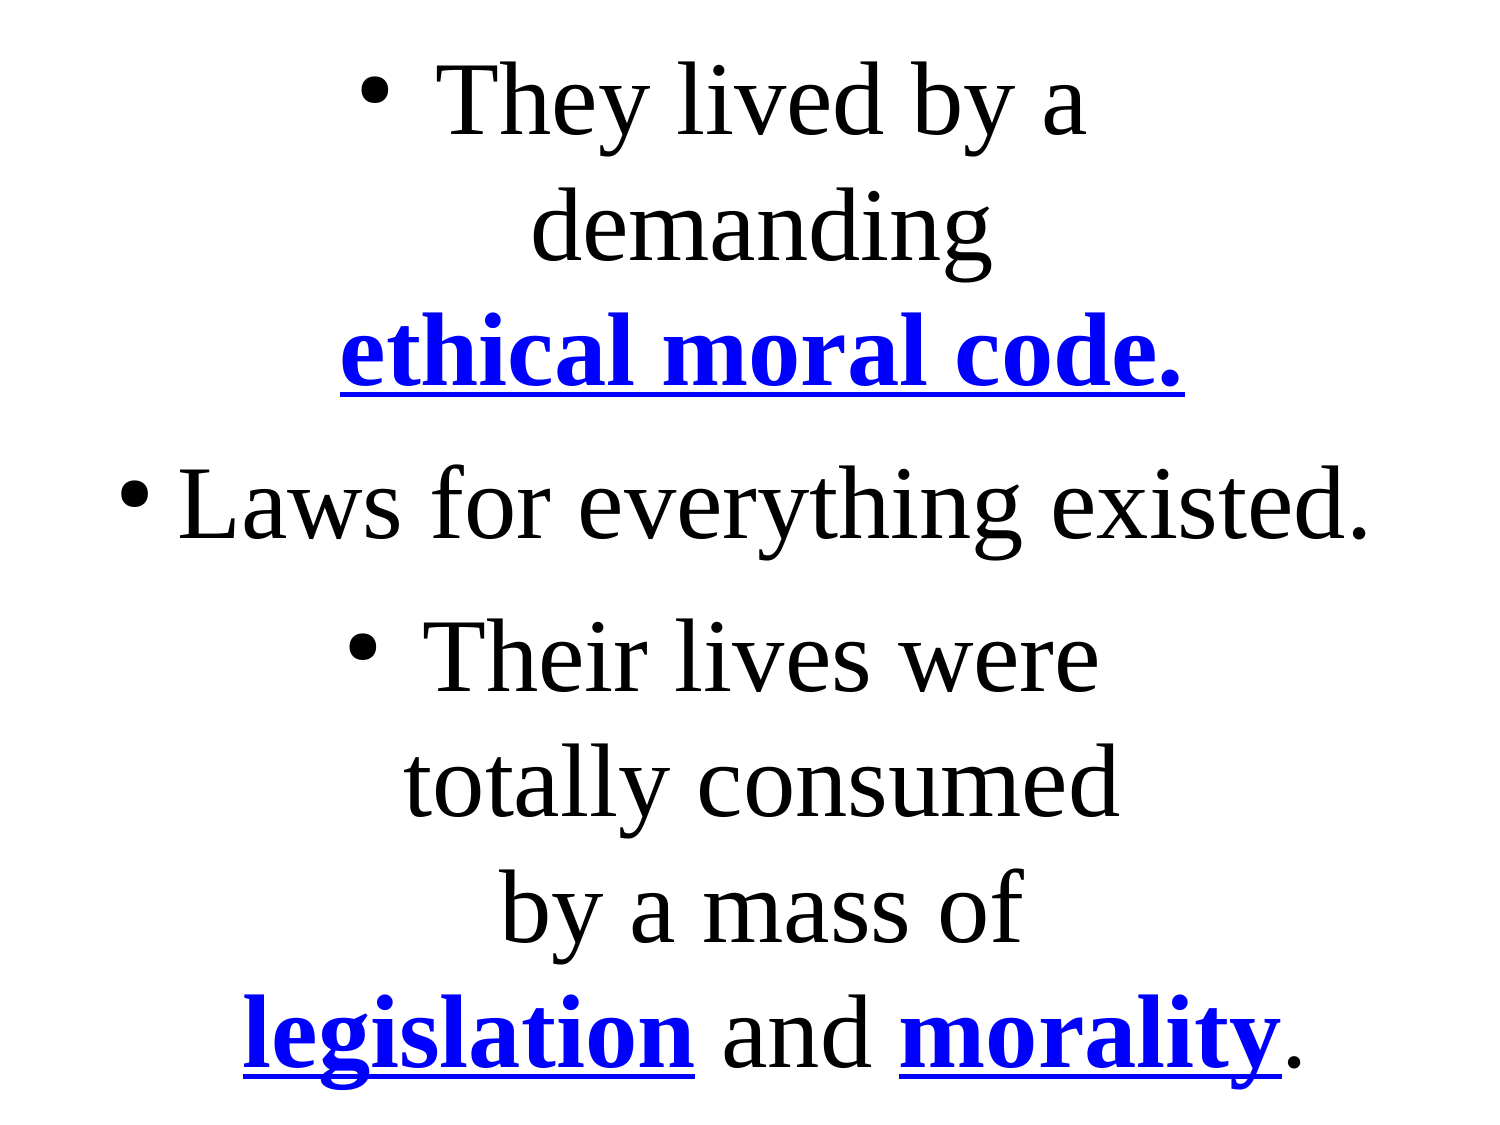

# They lived by a demanding ethical moral code.
Laws for everything existed.
Their lives were
totally consumed
by a mass of
legislation and morality.